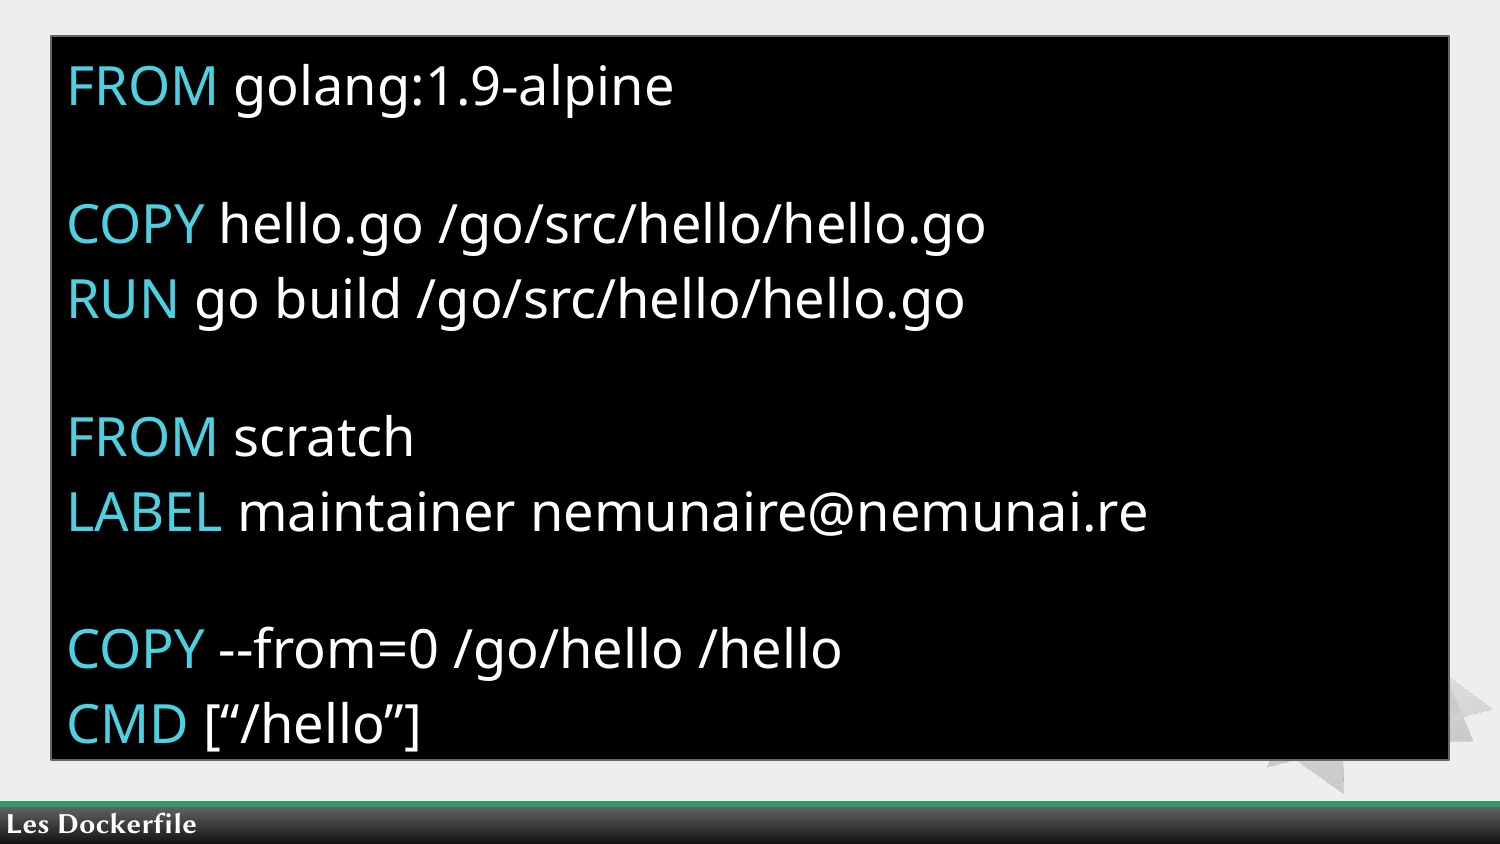

FROM golang:1.9-alpine
COPY hello.go /go/src/hello/hello.go
RUN go build /go/src/hello/hello.go
FROM scratch
LABEL maintainer nemunaire@nemunai.re
COPY --from=0 /go/hello /hello
CMD [“/hello”]
# Les Dockerfile